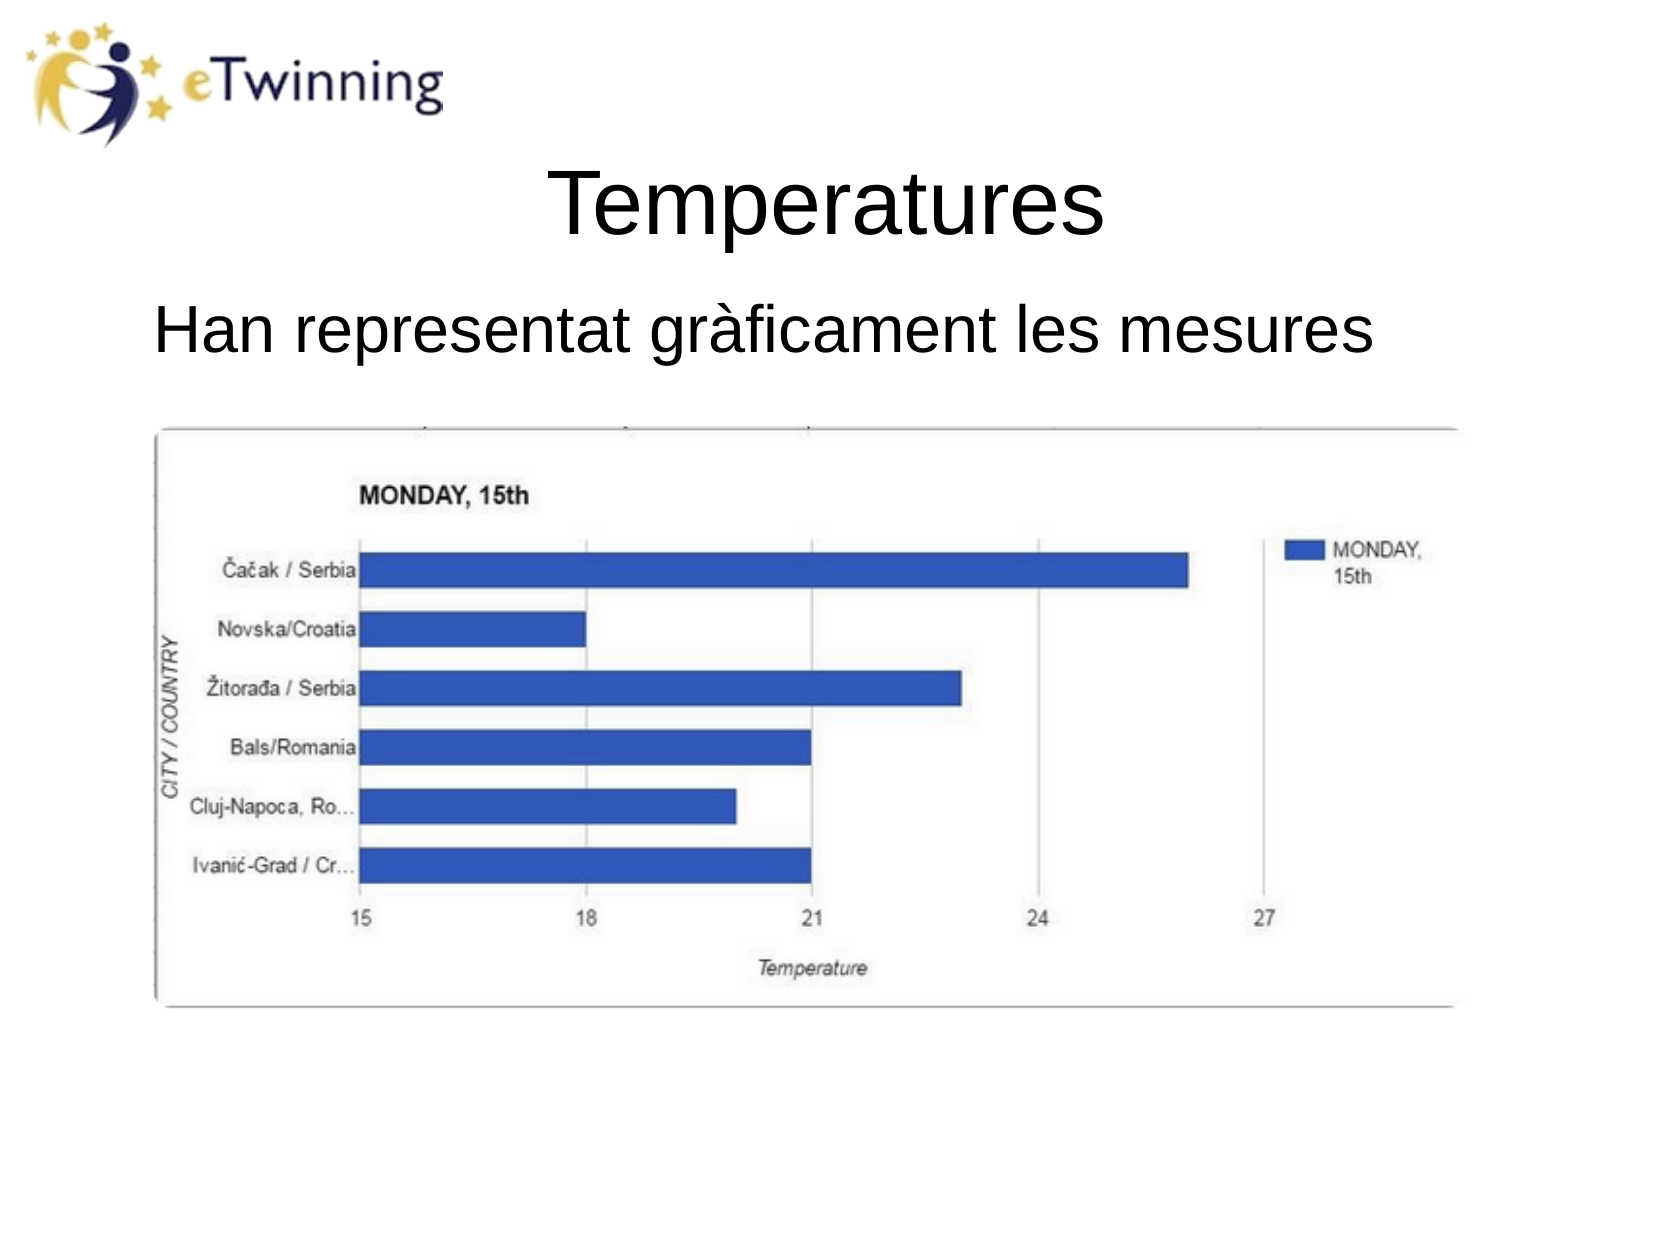

# Temperatures
Han representat gràficament les mesures